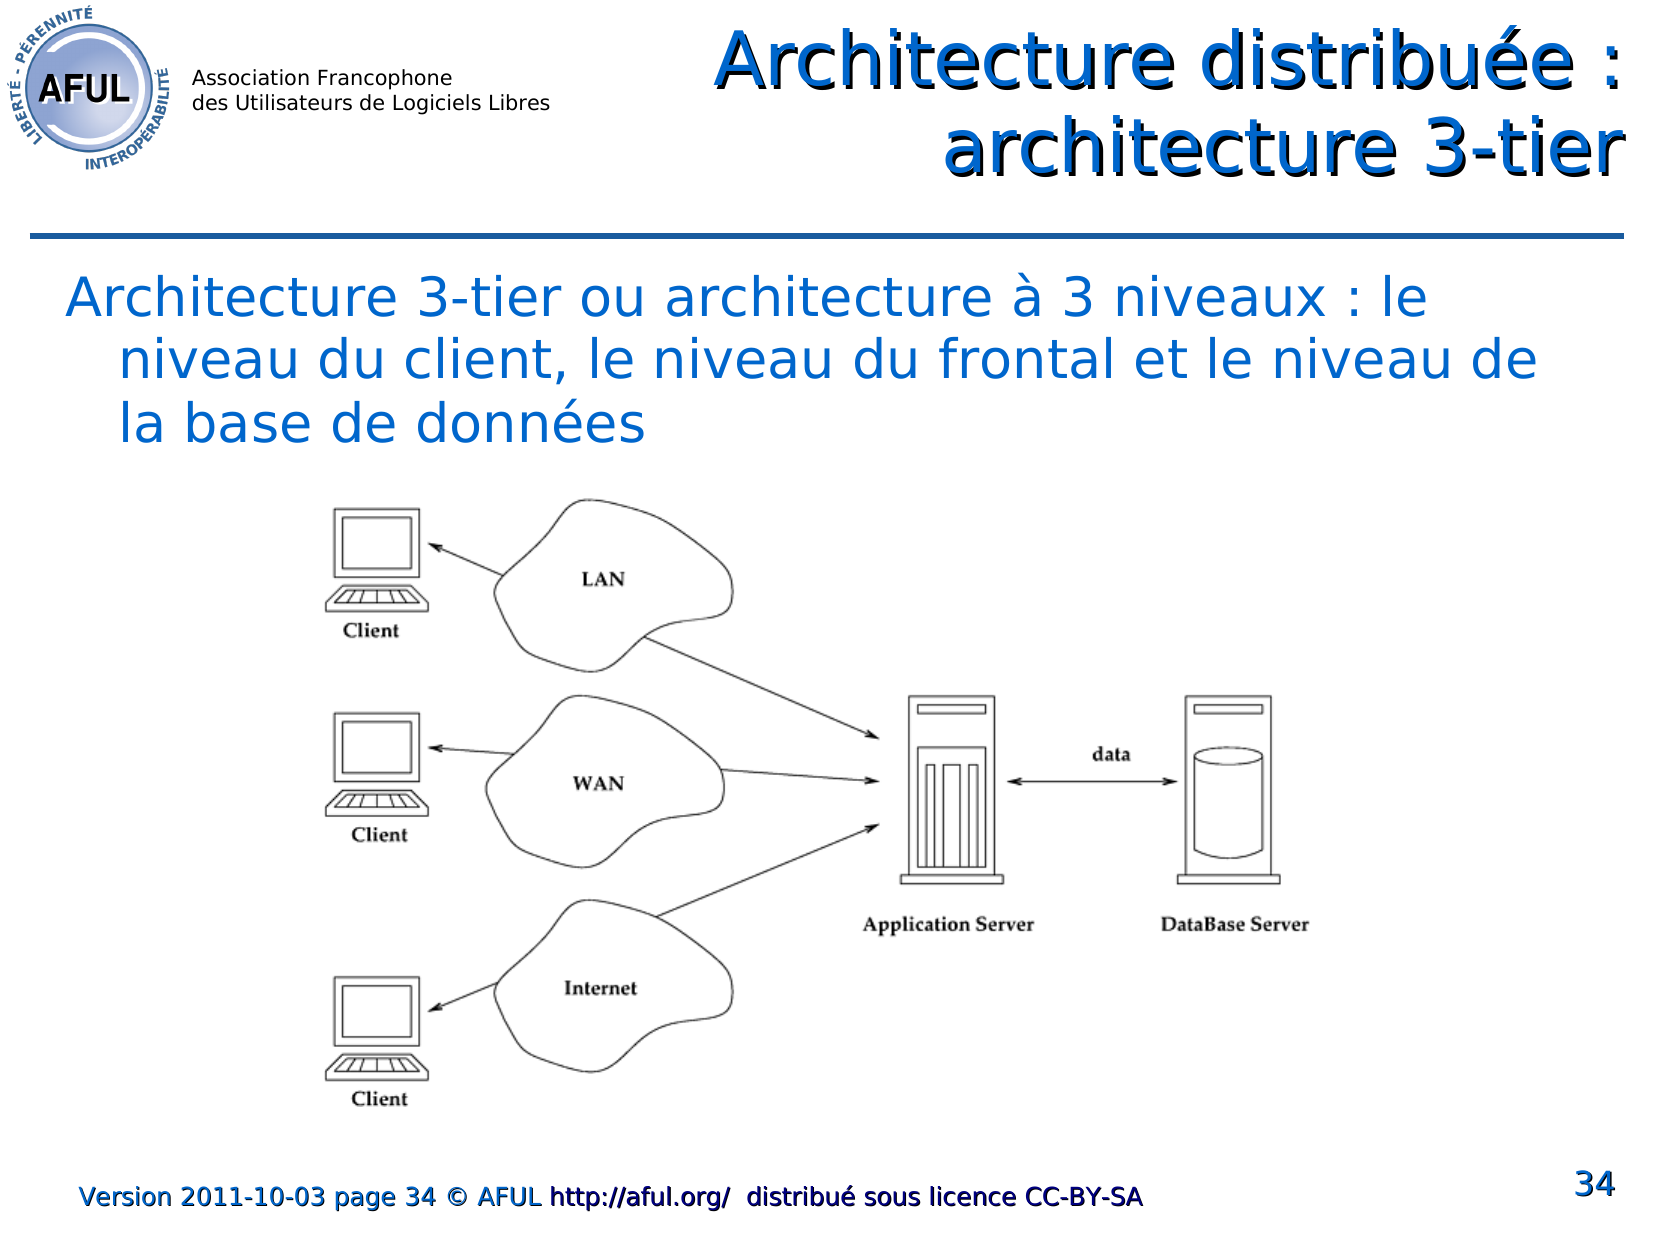

# Architecture distribuée : architecture 3-tier
Architecture 3-tier ou architecture à 3 niveaux : le niveau du client, le niveau du frontal et le niveau de la base de données